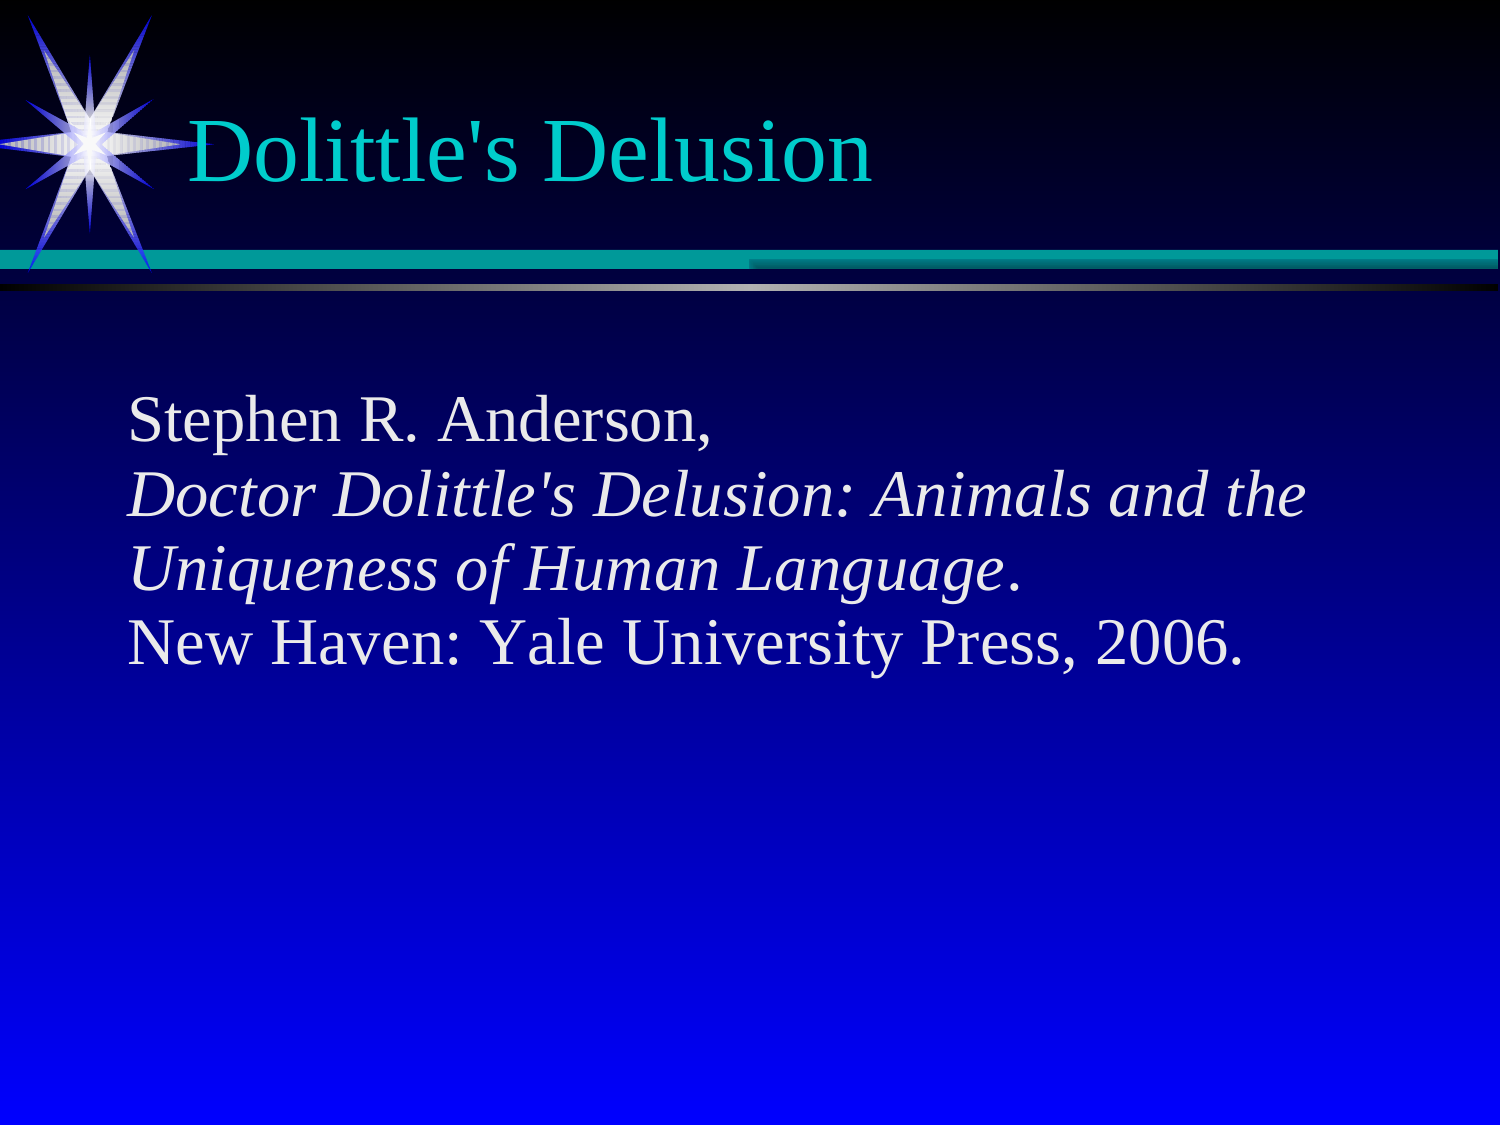

# Dolittle's Delusion
Stephen R. Anderson,
Doctor Dolittle's Delusion: Animals and the Uniqueness of Human Language.
New Haven: Yale University Press, 2006.